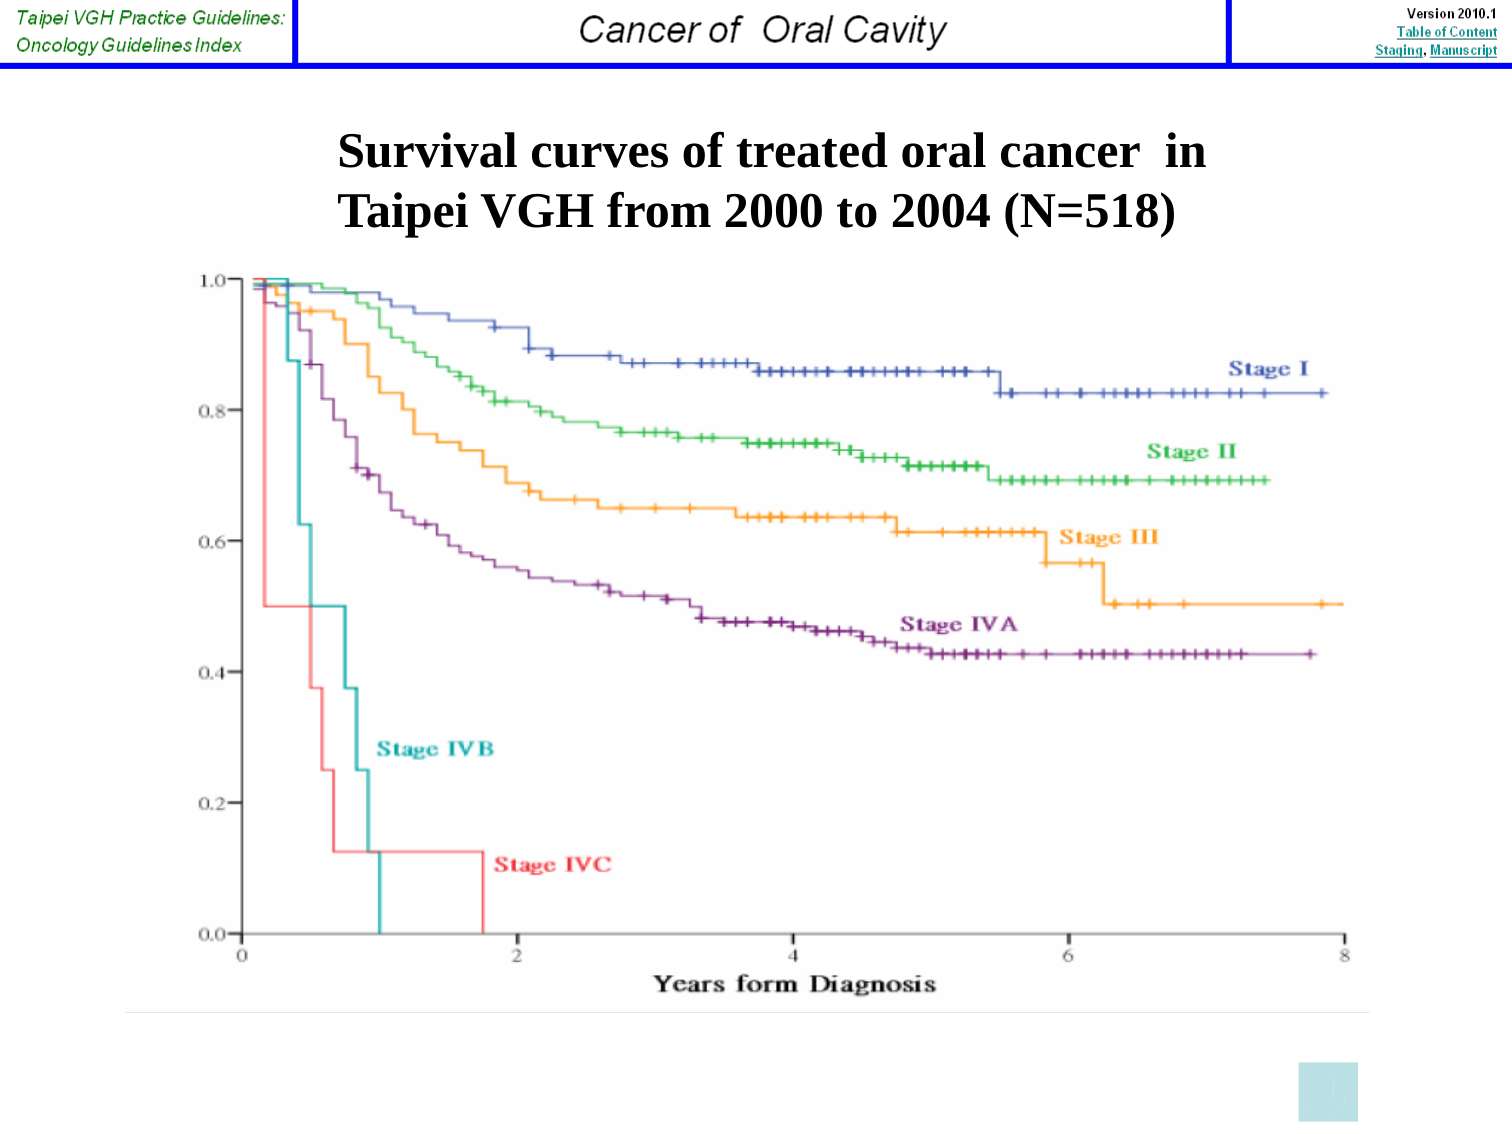

Survival curves of treated oral cancer in Taipei VGH from 2000 to 2004 (N=518)